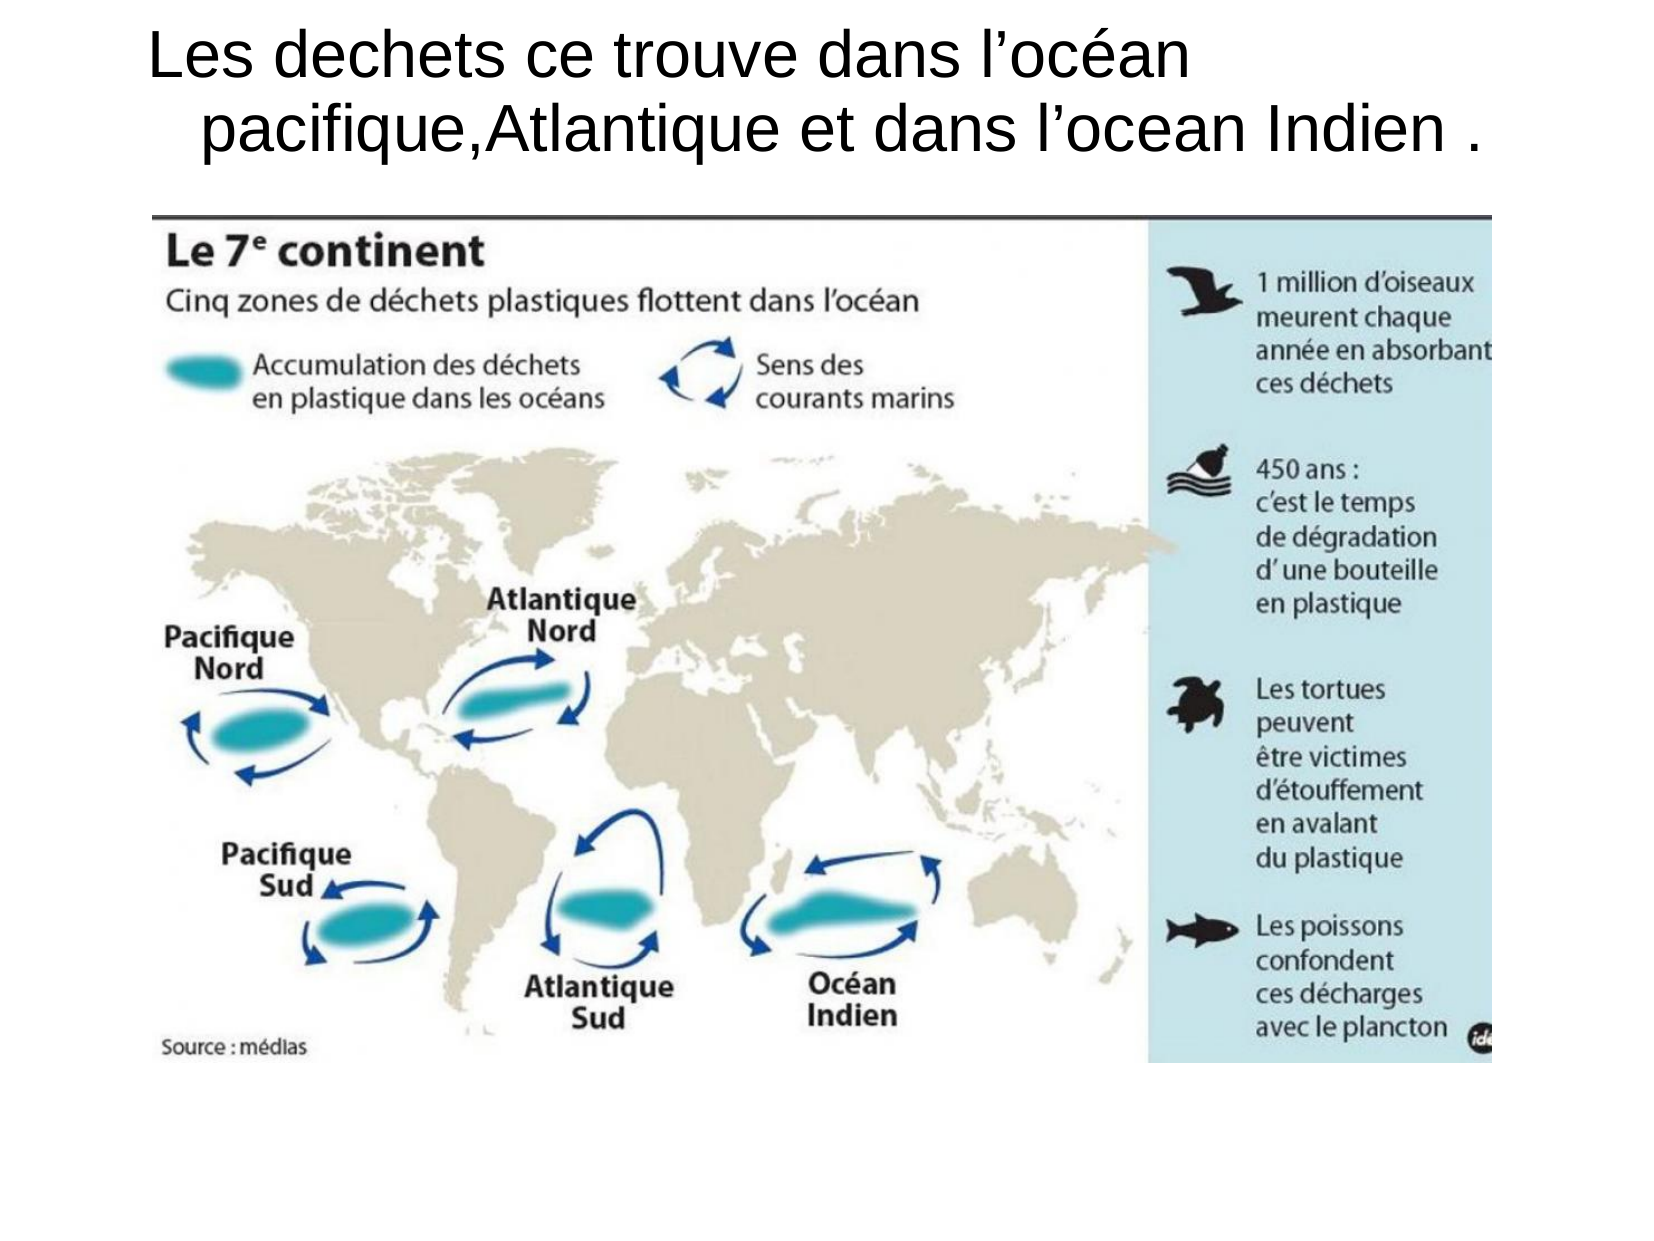

Les dechets ce trouve dans l’océan pacifique,Atlantique et dans l’ocean Indien .
#